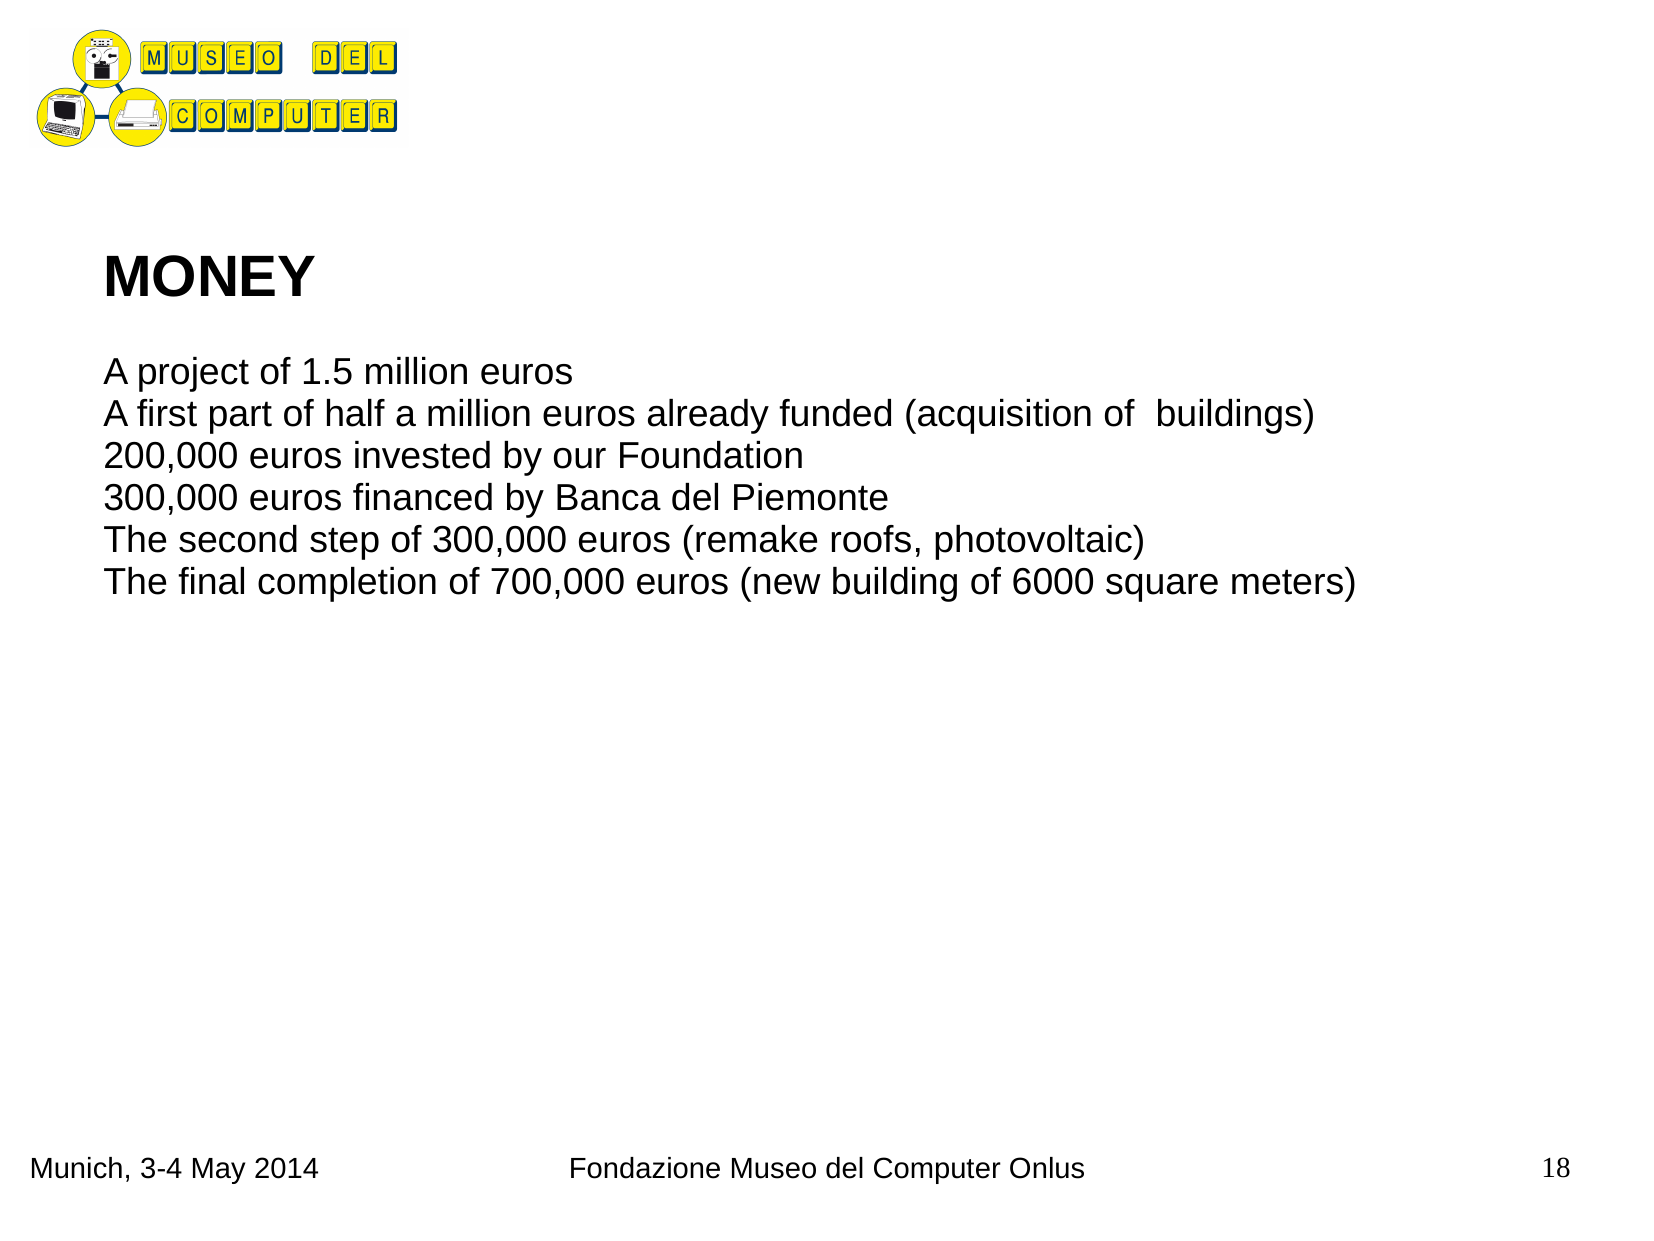

MONEY
A project of 1.5 million euros
A first part of half a million euros already funded (acquisition of buildings)
200,000 euros invested by our Foundation
300,000 euros financed by Banca del Piemonte
The second step of 300,000 euros (remake roofs, photovoltaic)
The final completion of 700,000 euros (new building of 6000 square meters)
18